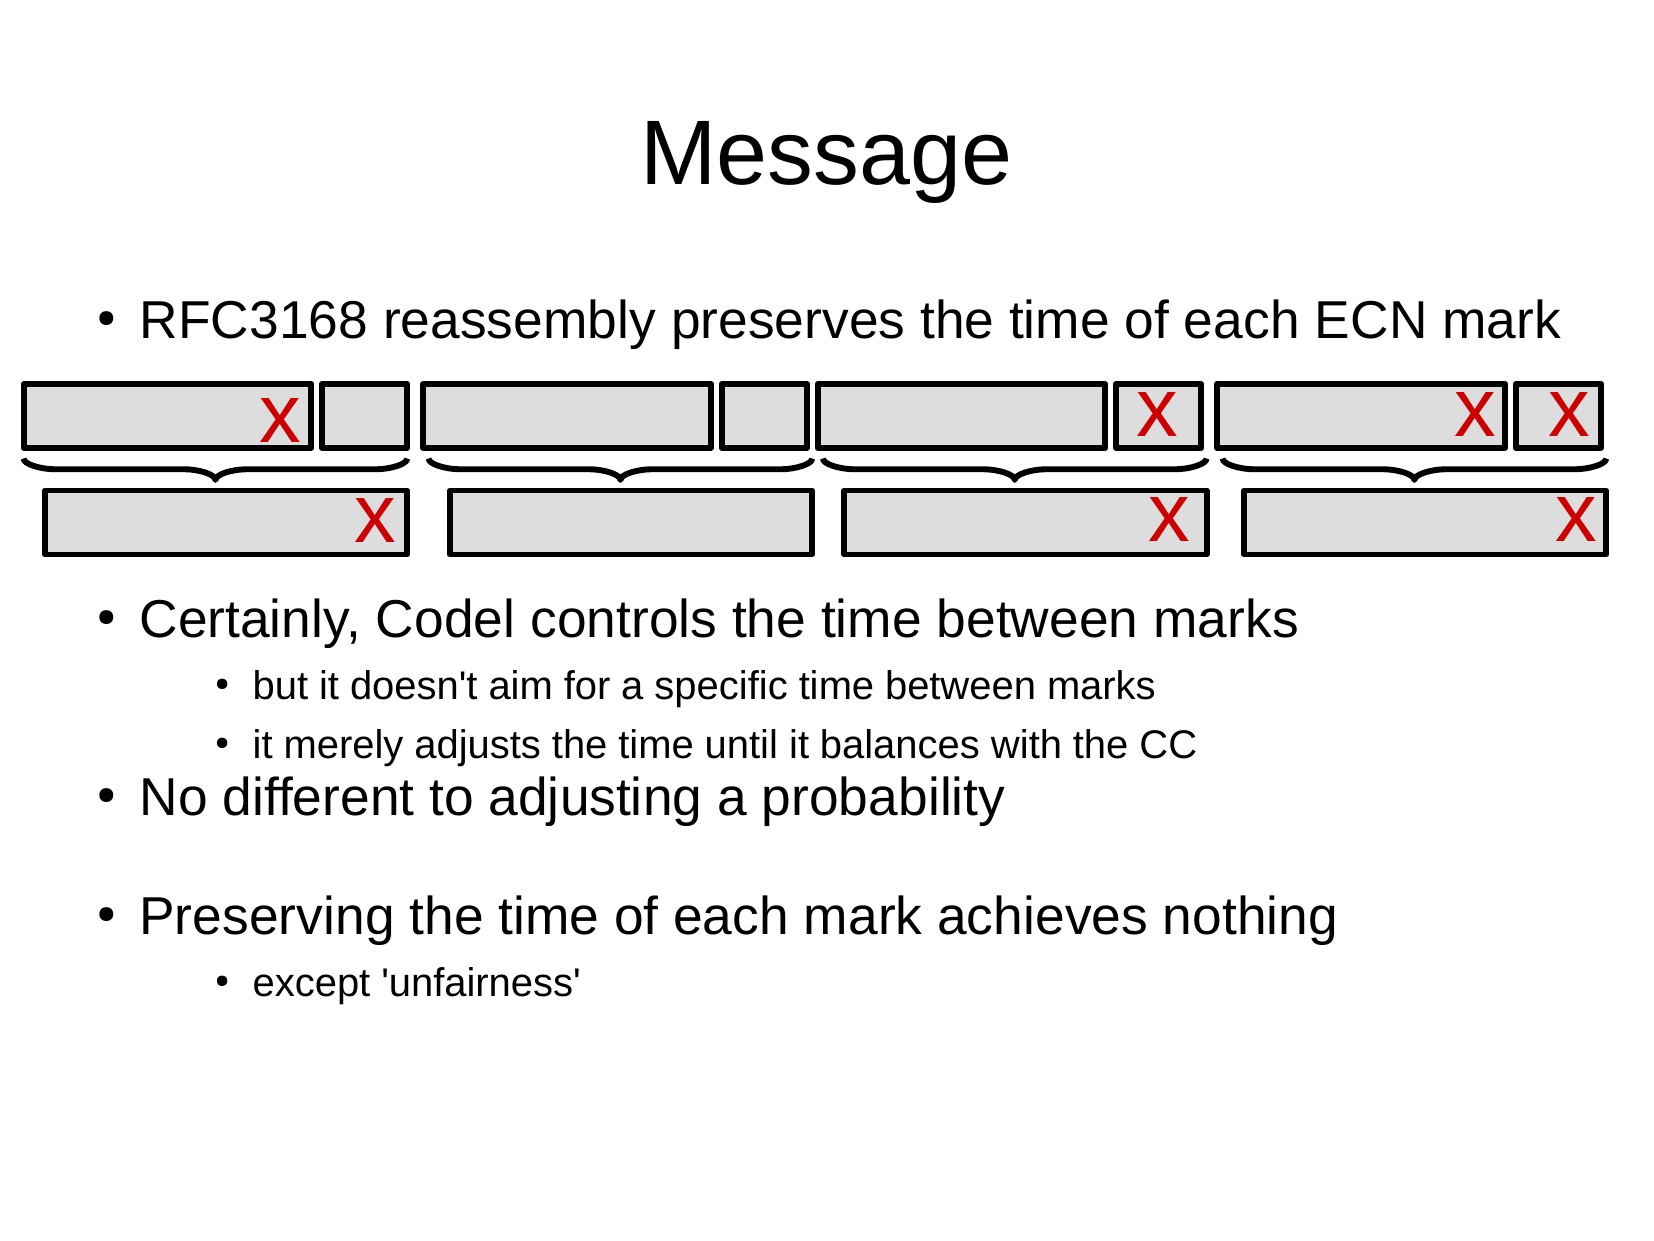

# Message
RFC3168 reassembly preserves the time of each ECN mark
Certainly, Codel controls the time between marks
but it doesn't aim for a specific time between marks
it merely adjusts the time until it balances with the CC
No different to adjusting a probability
Preserving the time of each mark achieves nothing
except 'unfairness'
x
x
x
x
x
x
x